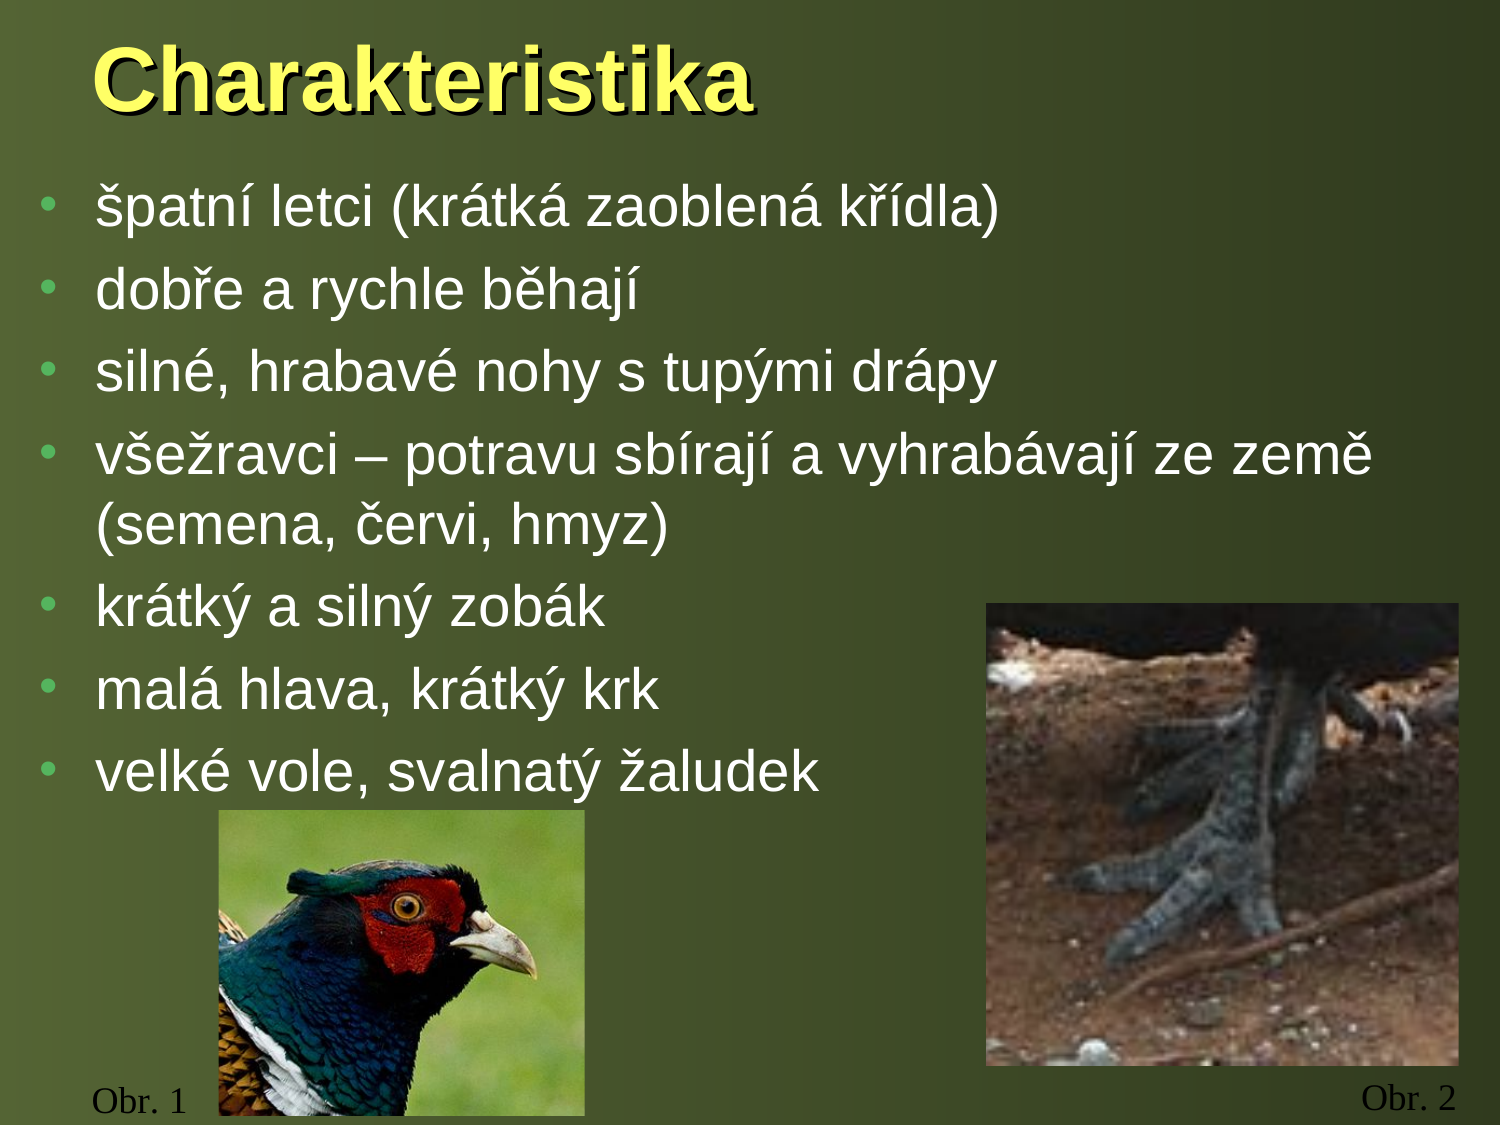

# Charakteristika
špatní letci (krátká zaoblená křídla)
dobře a rychle běhají
silné, hrabavé nohy s tupými drápy
všežravci – potravu sbírají a vyhrabávají ze země (semena, červi, hmyz)
krátký a silný zobák
malá hlava, krátký krk
velké vole, svalnatý žaludek
Obr. 2
Obr. 1